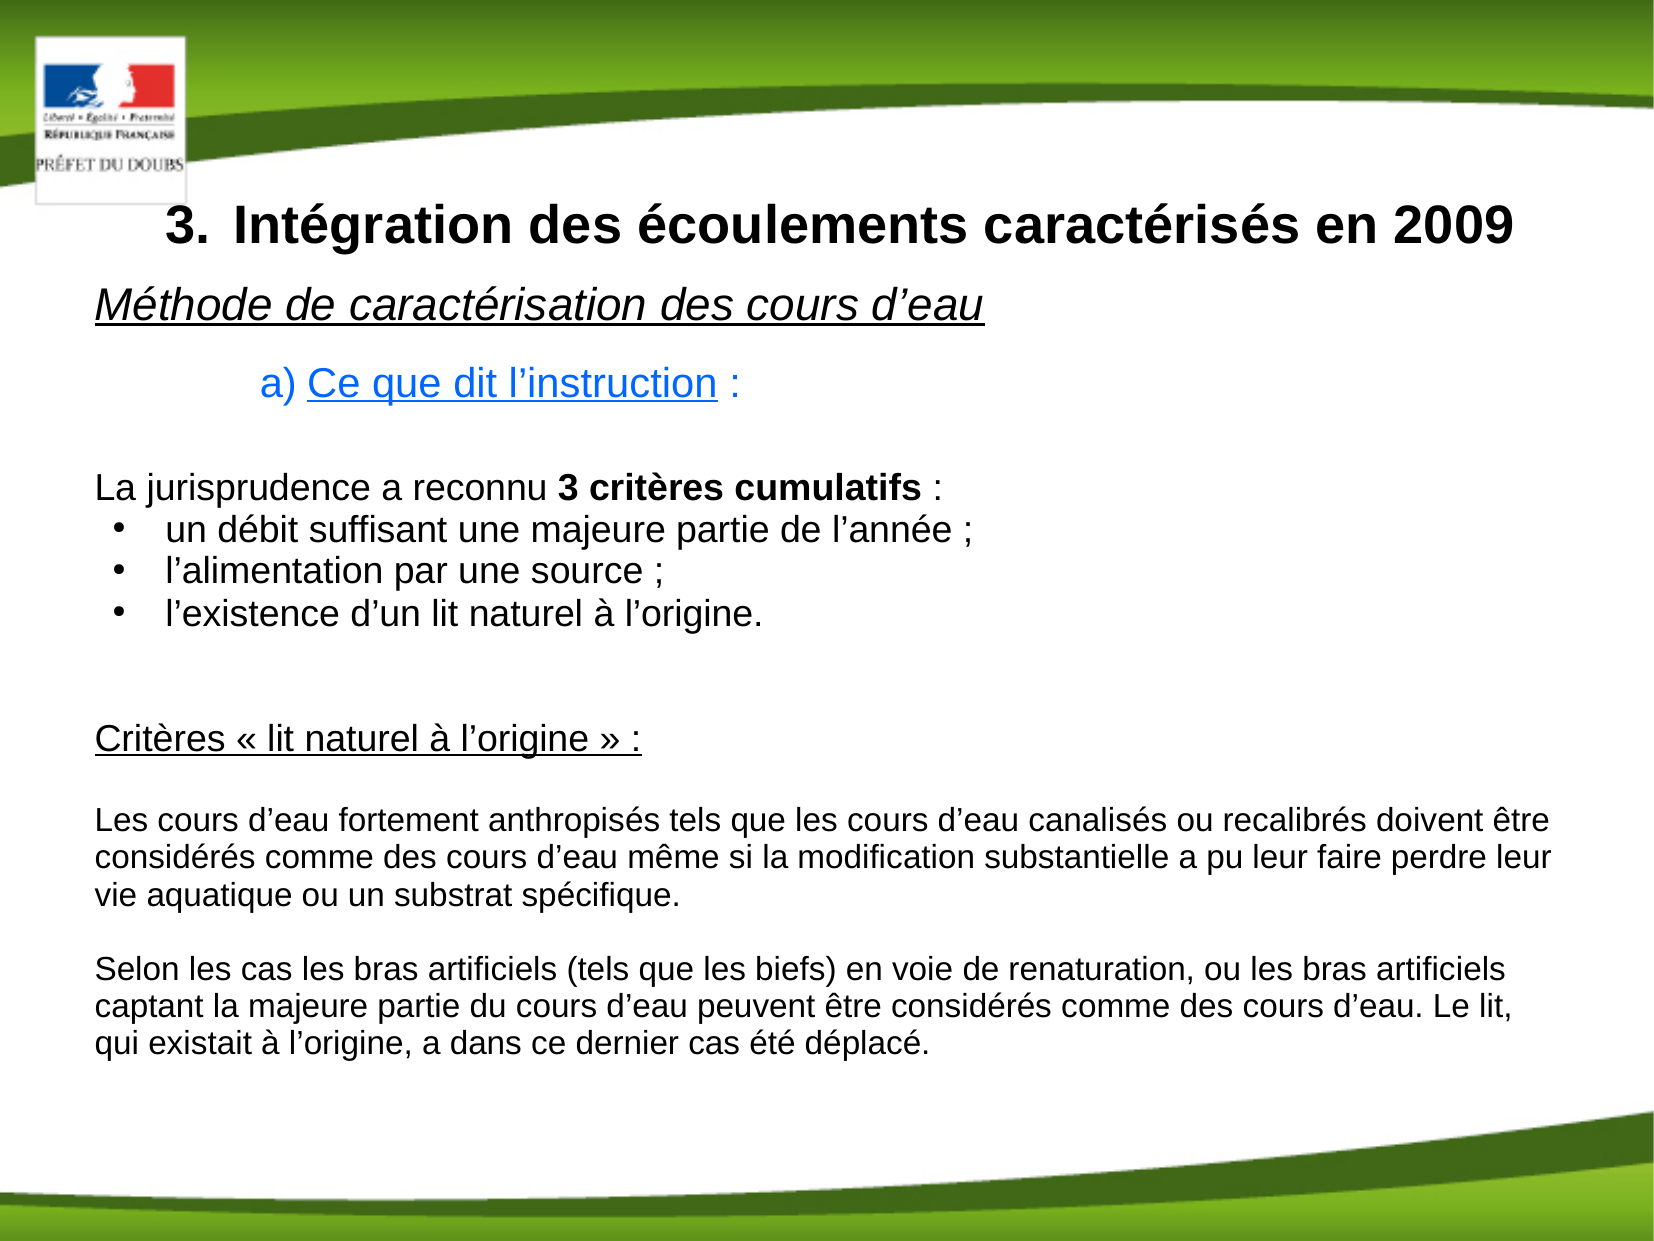

#
 Intégration des écoulements caractérisés en 2009
Méthode de caractérisation des cours d’eau
Ce que dit l’instruction :
La jurisprudence a reconnu 3 critères cumulatifs :
un débit suffisant une majeure partie de l’année ;
l’alimentation par une source ;
l’existence d’un lit naturel à l’origine.
Critères « lit naturel à l’origine » :
Les cours d’eau fortement anthropisés tels que les cours d’eau canalisés ou recalibrés doivent être considérés comme des cours d’eau même si la modification substantielle a pu leur faire perdre leur vie aquatique ou un substrat spécifique.
Selon les cas les bras artificiels (tels que les biefs) en voie de renaturation, ou les bras artificiels captant la majeure partie du cours d’eau peuvent être considérés comme des cours d’eau. Le lit, qui existait à l’origine, a dans ce dernier cas été déplacé.